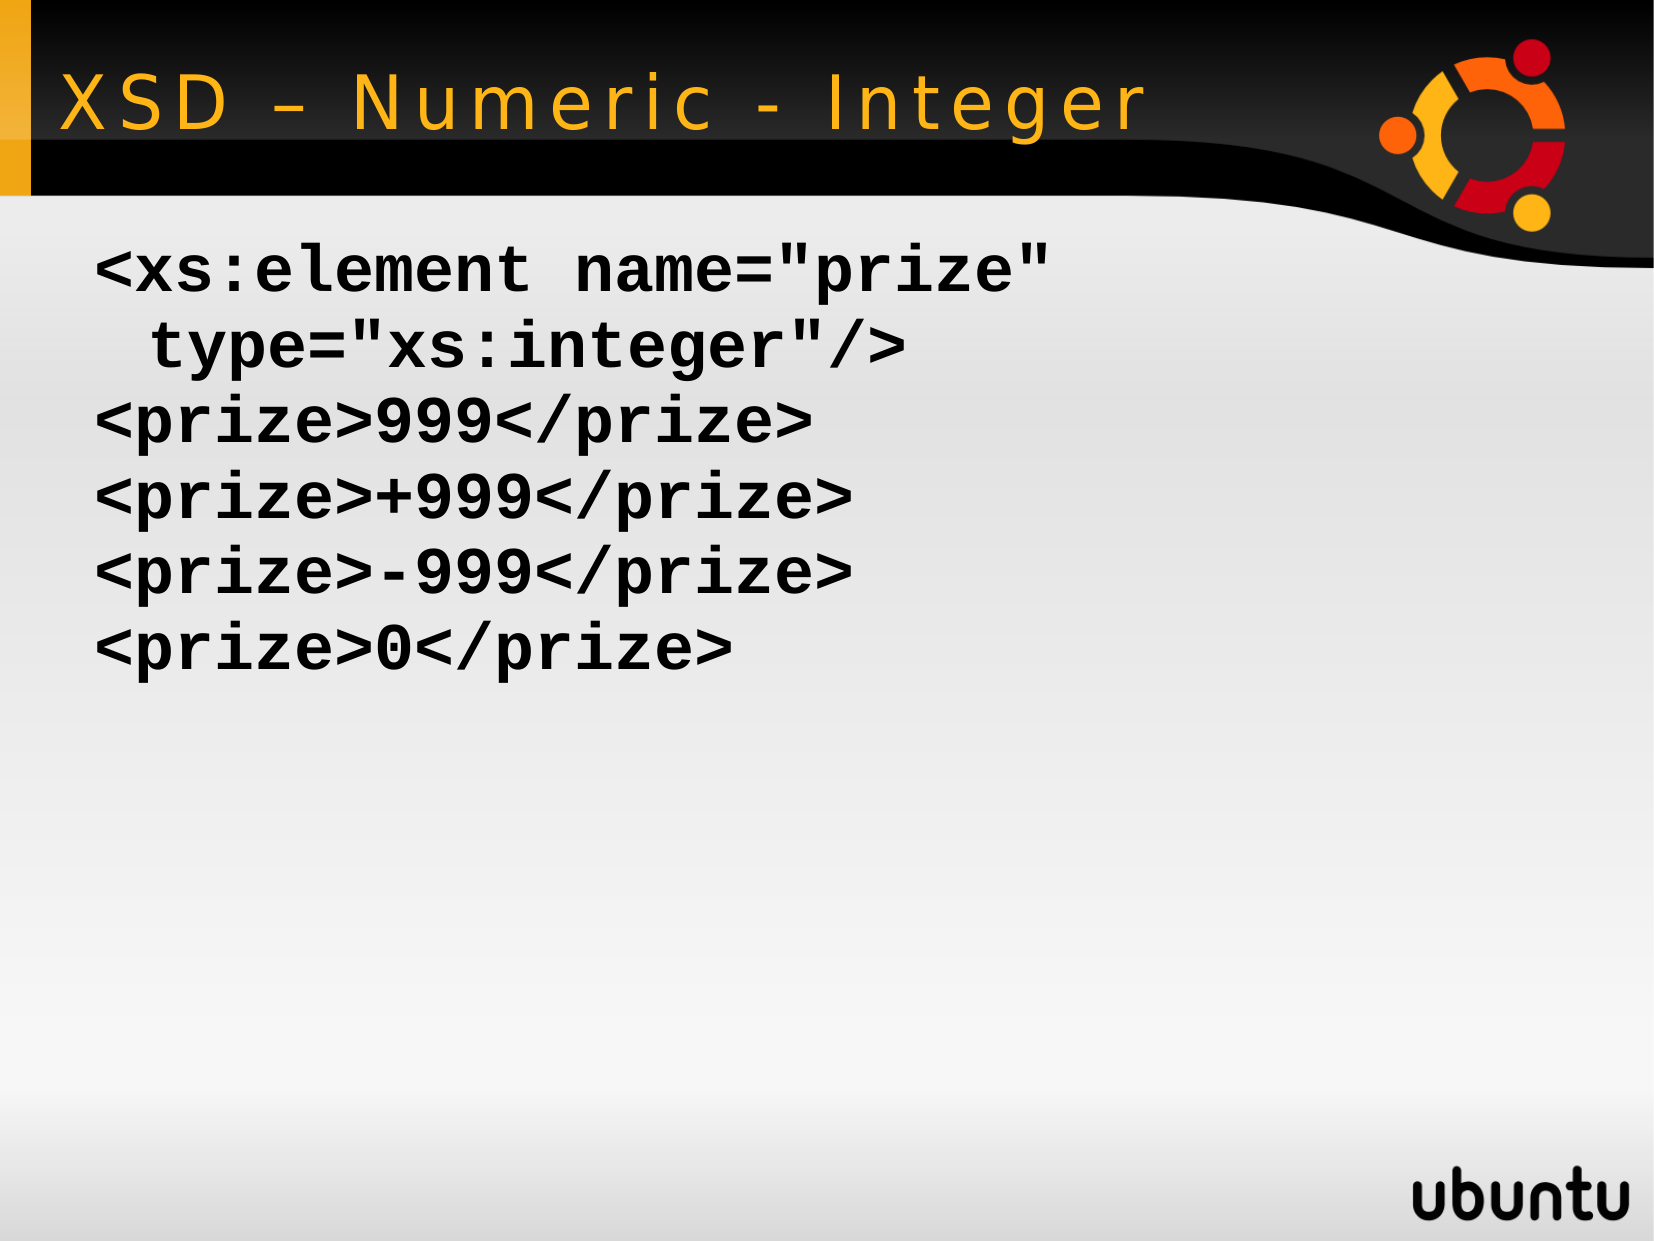

# XSD – Numeric - Integer
<xs:element name="prize" type="xs:integer"/>
<prize>999</prize>
<prize>+999</prize>
<prize>-999</prize>
<prize>0</prize>